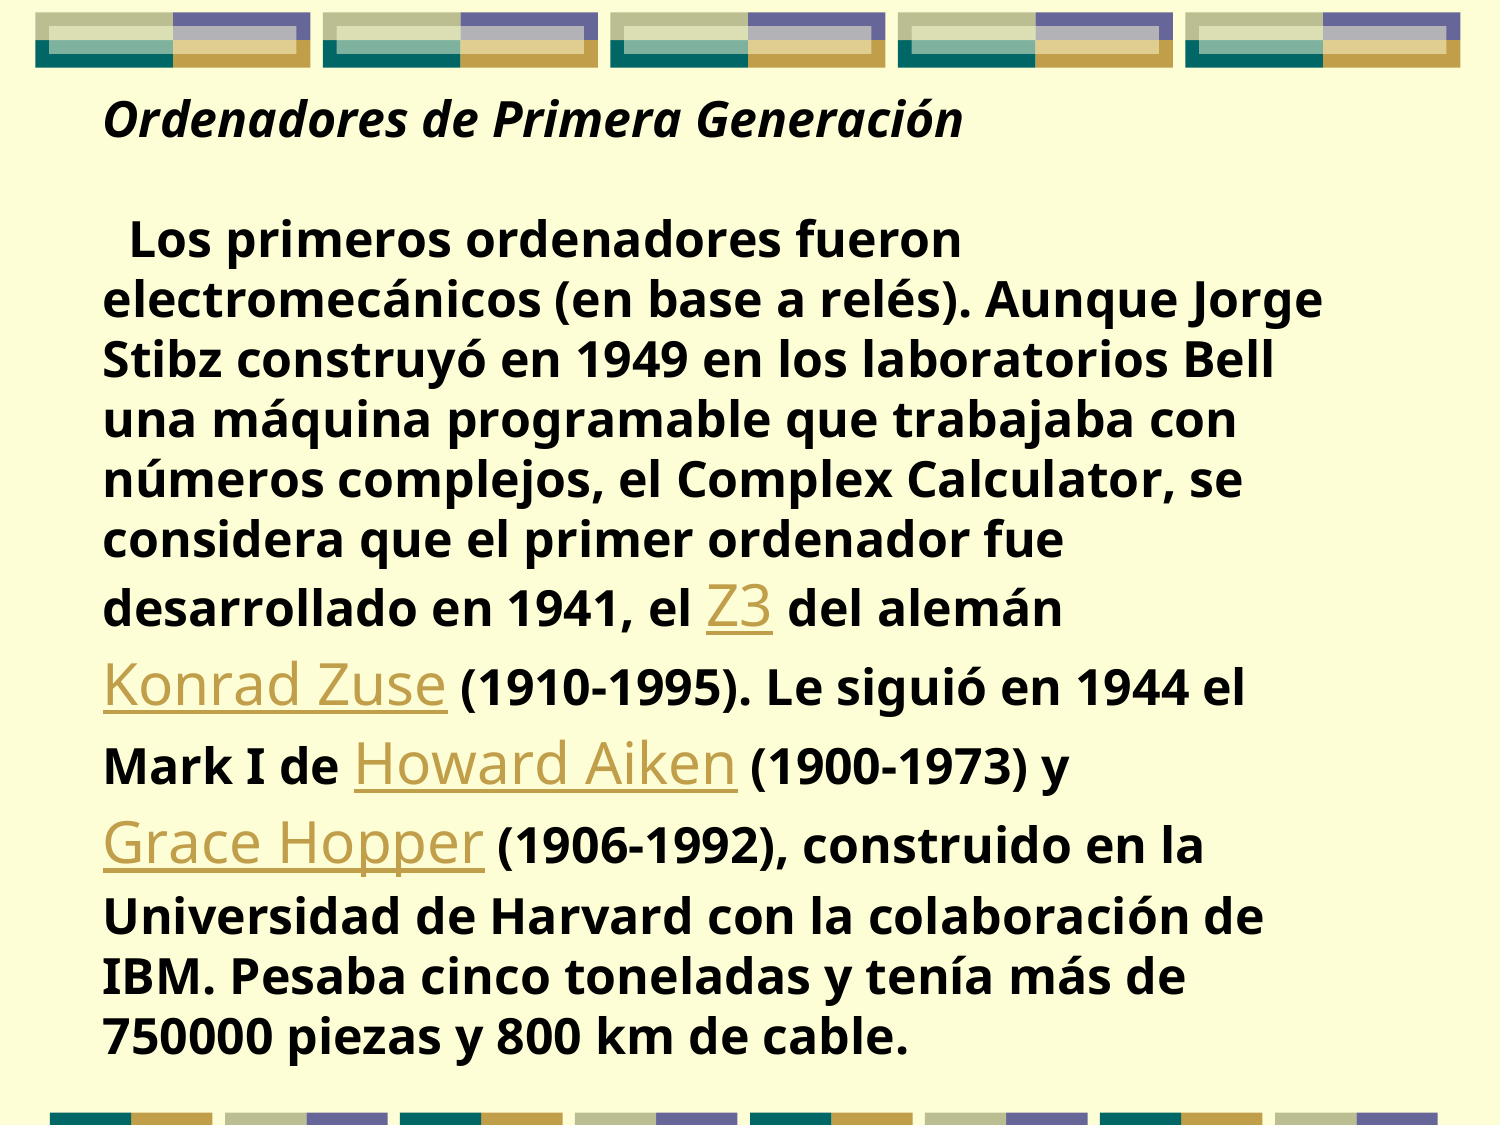

# Ordenadores de Primera Generación Los primeros ordenadores fueron electromecánicos (en base a relés). Aunque Jorge Stibz construyó en 1949 en los laboratorios Bell una máquina programable que trabajaba con números complejos, el Complex Calculator, se considera que el primer ordenador fue desarrollado en 1941, el Z3 del alemán Konrad Zuse (1910-1995). Le siguió en 1944 el Mark I de Howard Aiken (1900-1973) y Grace Hopper (1906-1992), construido en la Universidad de Harvard con la colaboración de IBM. Pesaba cinco toneladas y tenía más de 750000 piezas y 800 km de cable.